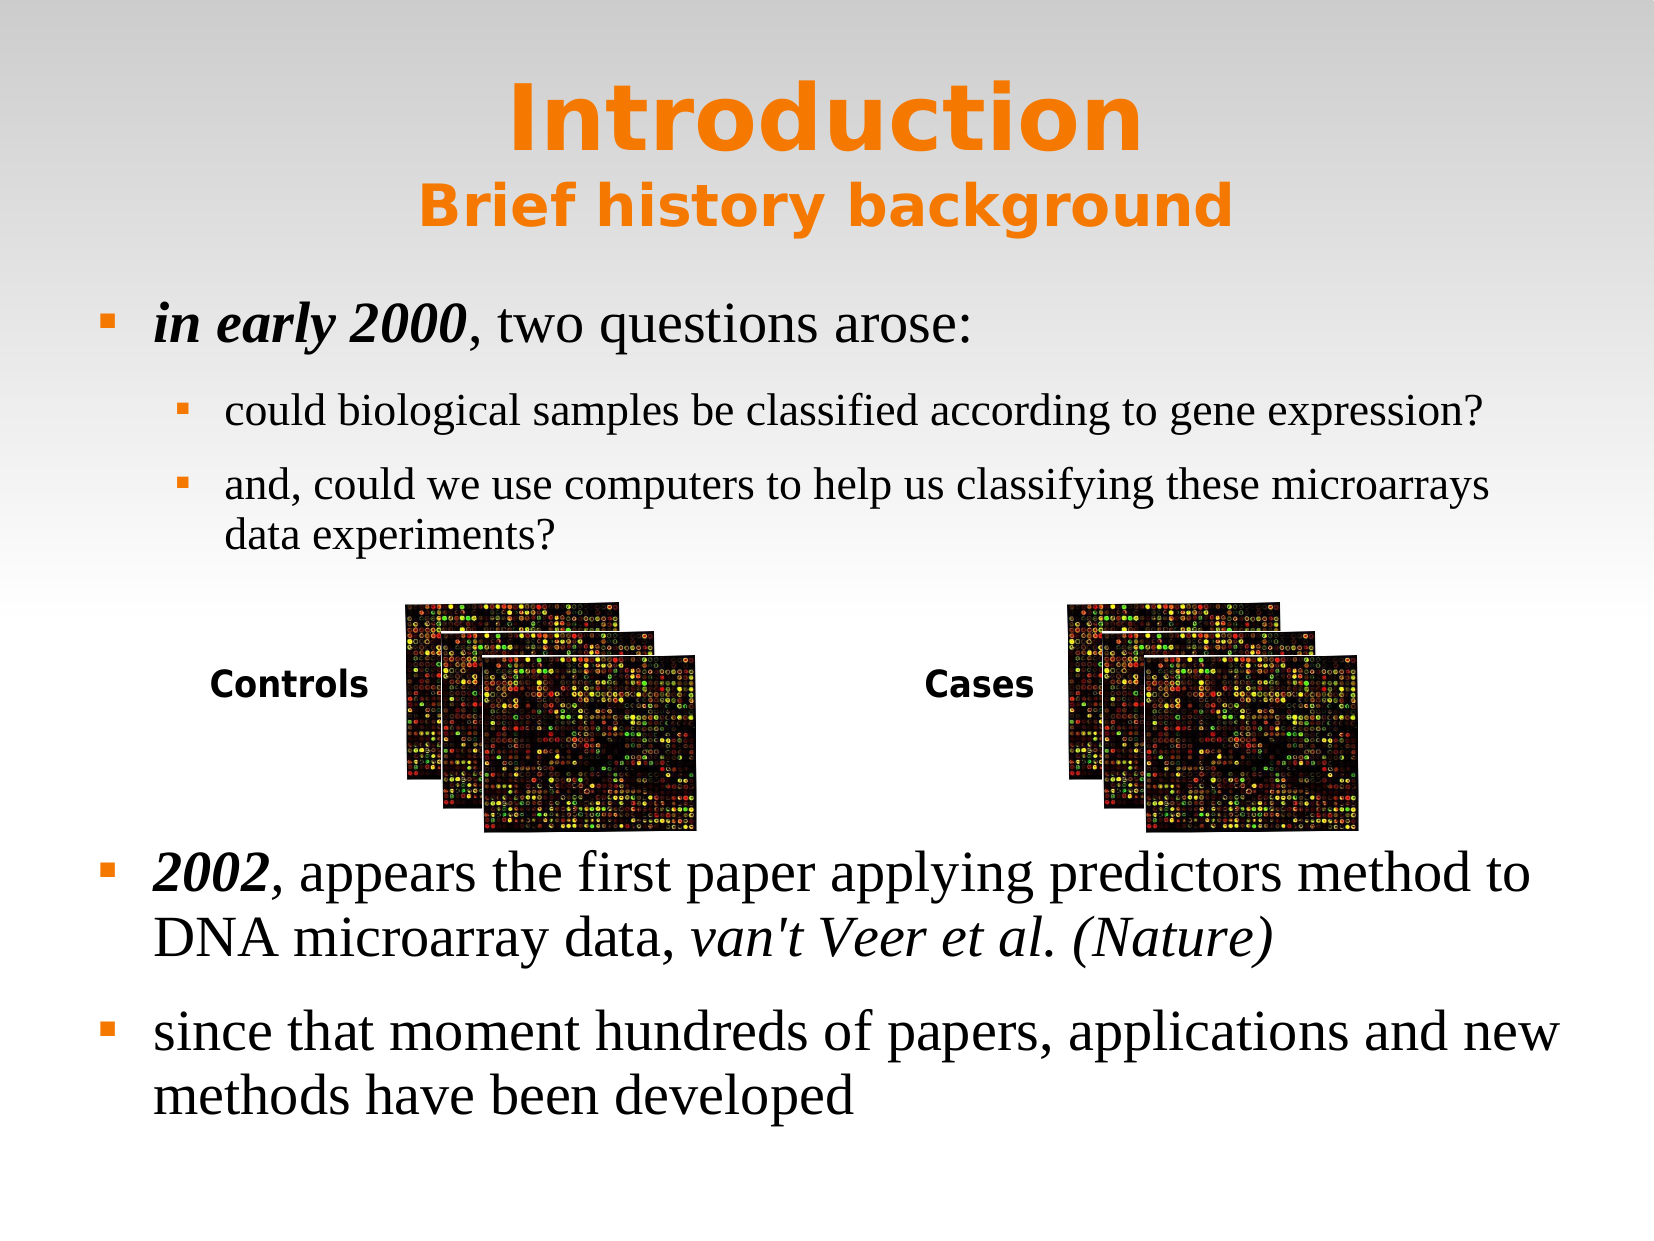

# Introduction Brief history background
in early 2000, two questions arose:
could biological samples be classified according to gene expression?
and, could we use computers to help us classifying these microarrays data experiments?
Controls
Cases
2002, appears the first paper applying predictors method to DNA microarray data, van't Veer et al. (Nature)
since that moment hundreds of papers, applications and new methods have been developed